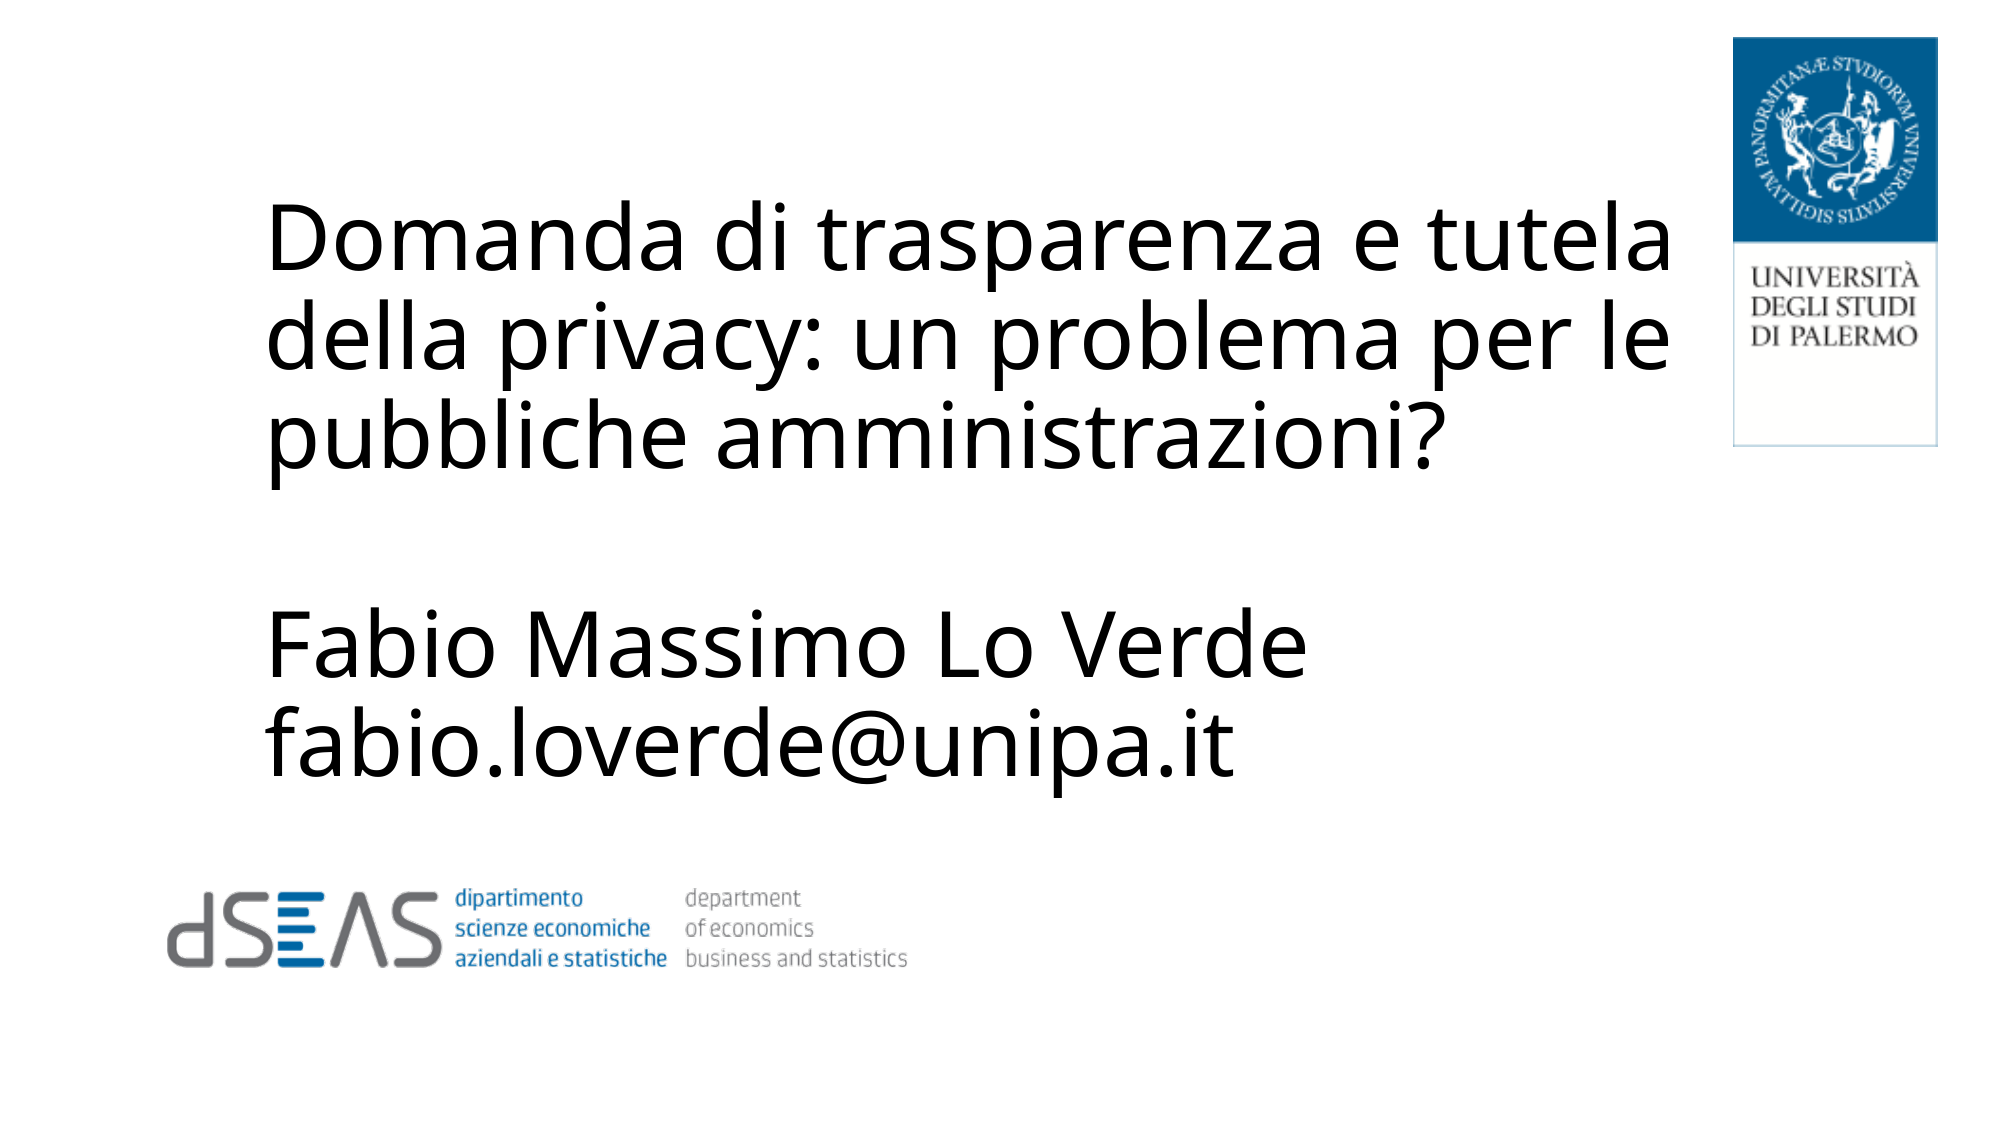

# Domanda di trasparenza e tutela della privacy: un problema per le pubbliche amministrazioni?
Fabio Massimo Lo Verde
fabio.loverde@unipa.it